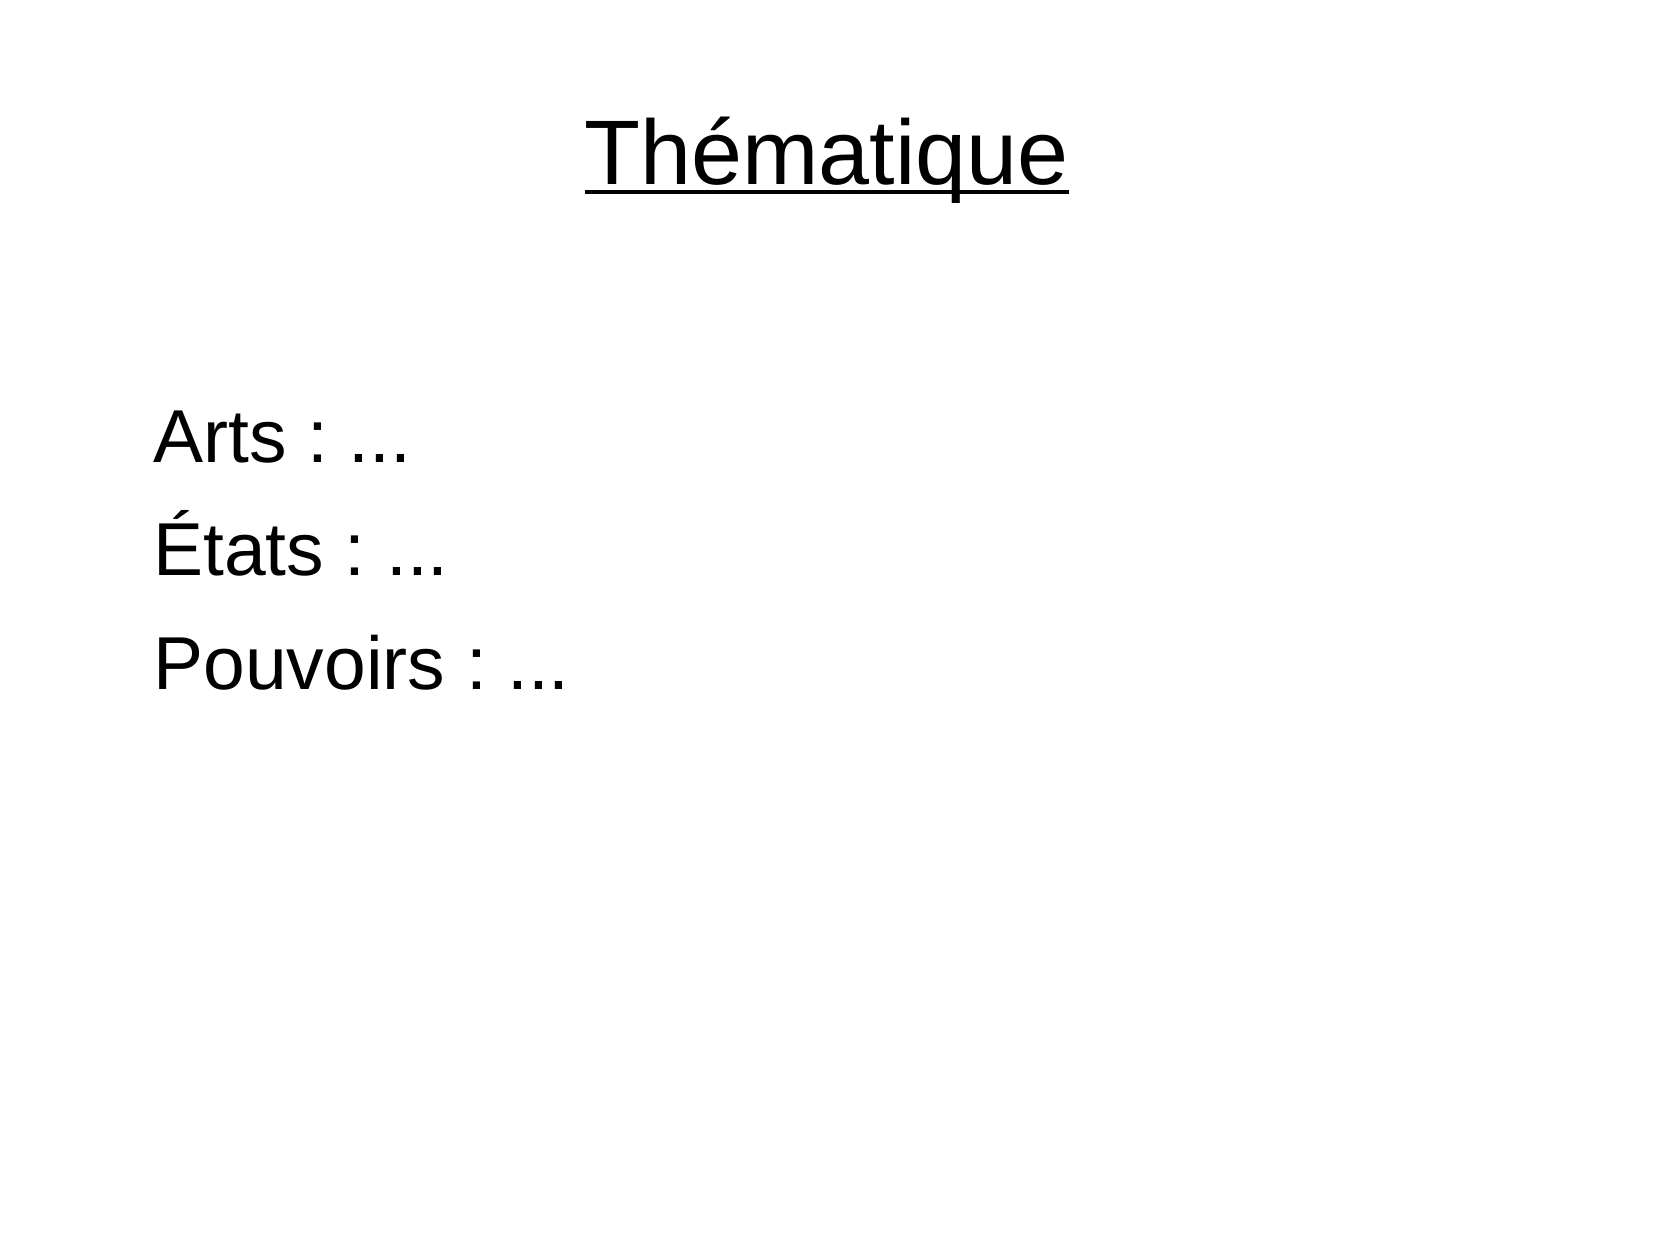

# Thématique
Arts : ...
États : ...
Pouvoirs : ...